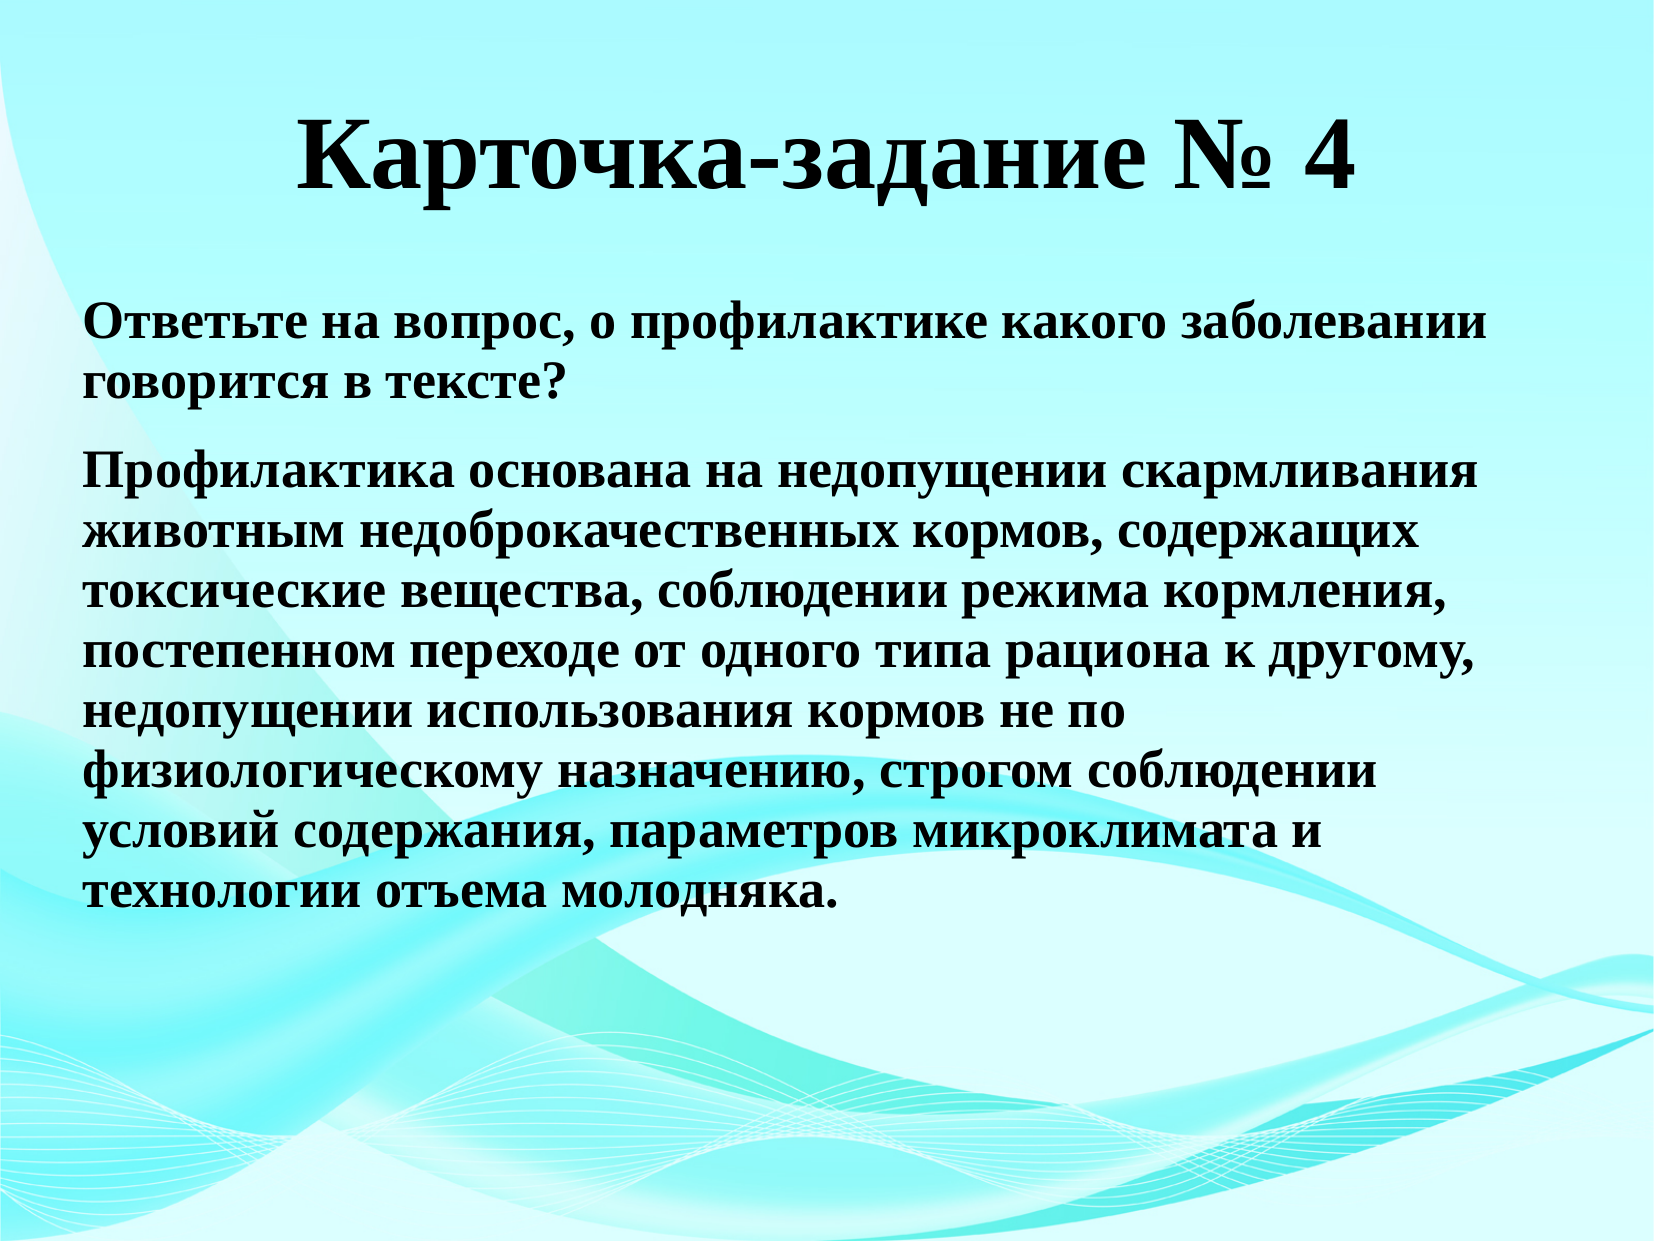

# Карточка-задание № 4
Ответьте на вопрос, о профилактике какого заболевании говорится в тексте?
Профилактика основана на недопущении скармливания животным недоброкачественных кормов, содержащих токсические вещества, соблюдении режима кормления, постепенном переходе от одного типа рациона к другому, недопущении использования кормов не по физиологическому назначению, строгом соблюдении условий содержания, параметров микроклимата и технологии отъема молодняка.